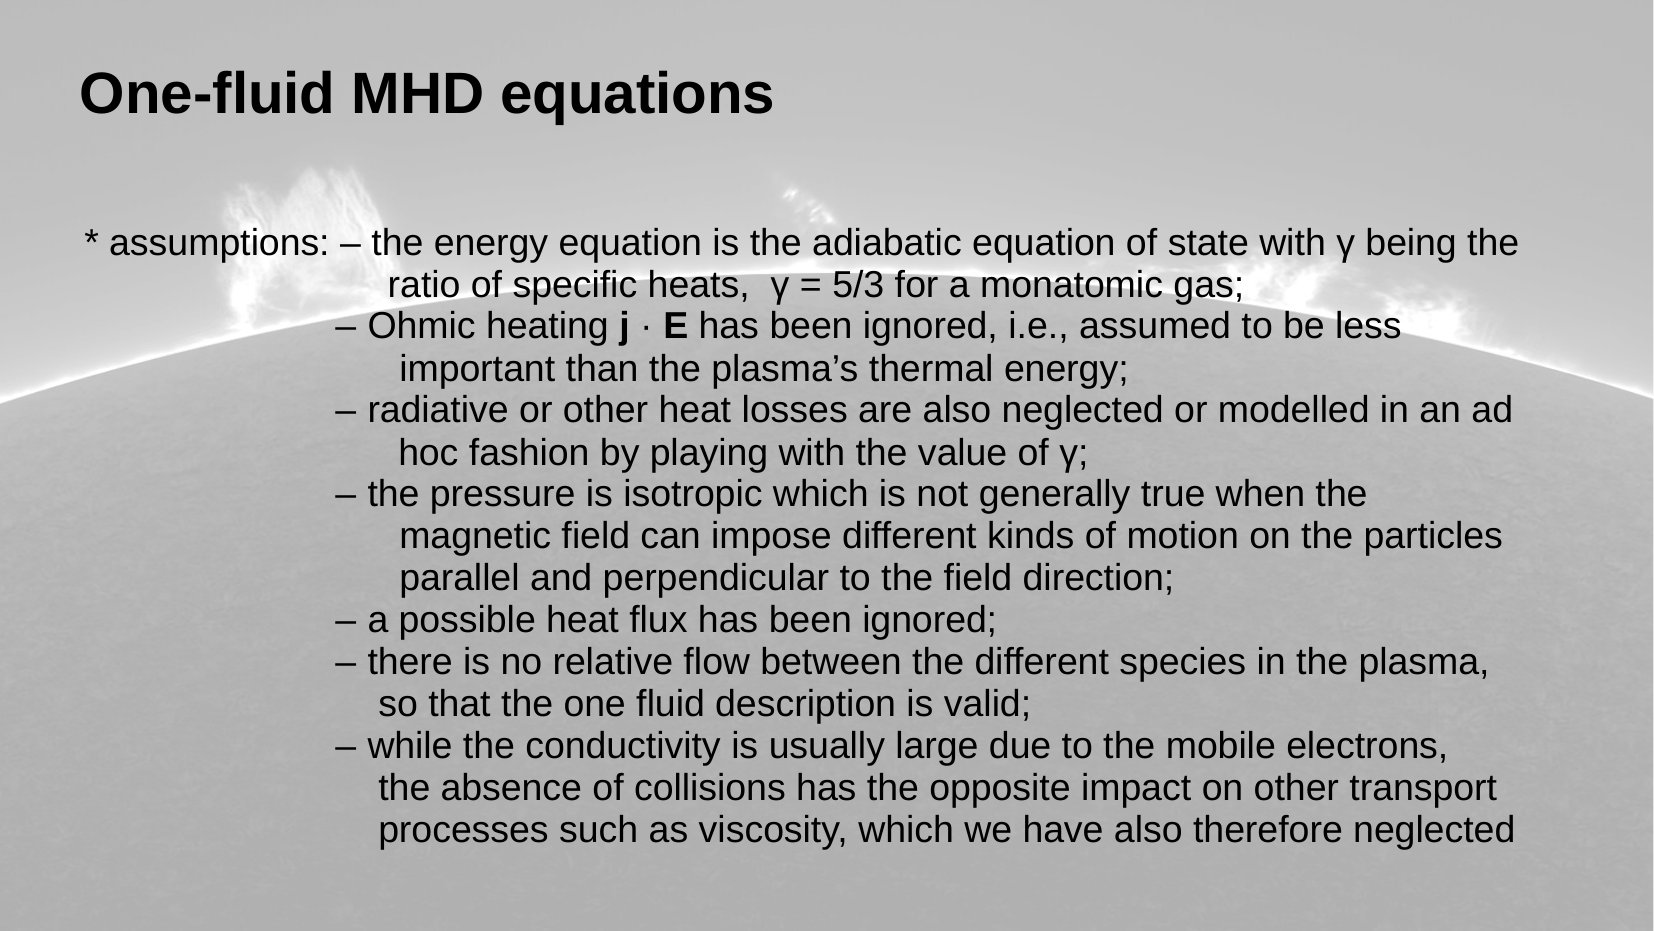

One-fluid MHD equations
* assumptions: – the energy equation is the adiabatic equation of state with γ being the ratio of specific heats, γ = 5/3 for a monatomic gas;
 – Ohmic heating j · E has been ignored, i.e., assumed to be less
 important than the plasma’s thermal energy;
 – radiative or other heat losses are also neglected or modelled in an ad hoc fashion by playing with the value of γ;
 – the pressure is isotropic which is not generally true when the
 magnetic field can impose different kinds of motion on the particles
 parallel and perpendicular to the field direction;
 – a possible heat flux has been ignored;
 – there is no relative flow between the different species in the plasma,
 so that the one fluid description is valid;
 – while the conductivity is usually large due to the mobile electrons,
 the absence of collisions has the opposite impact on other transport
 processes such as viscosity, which we have also therefore neglected